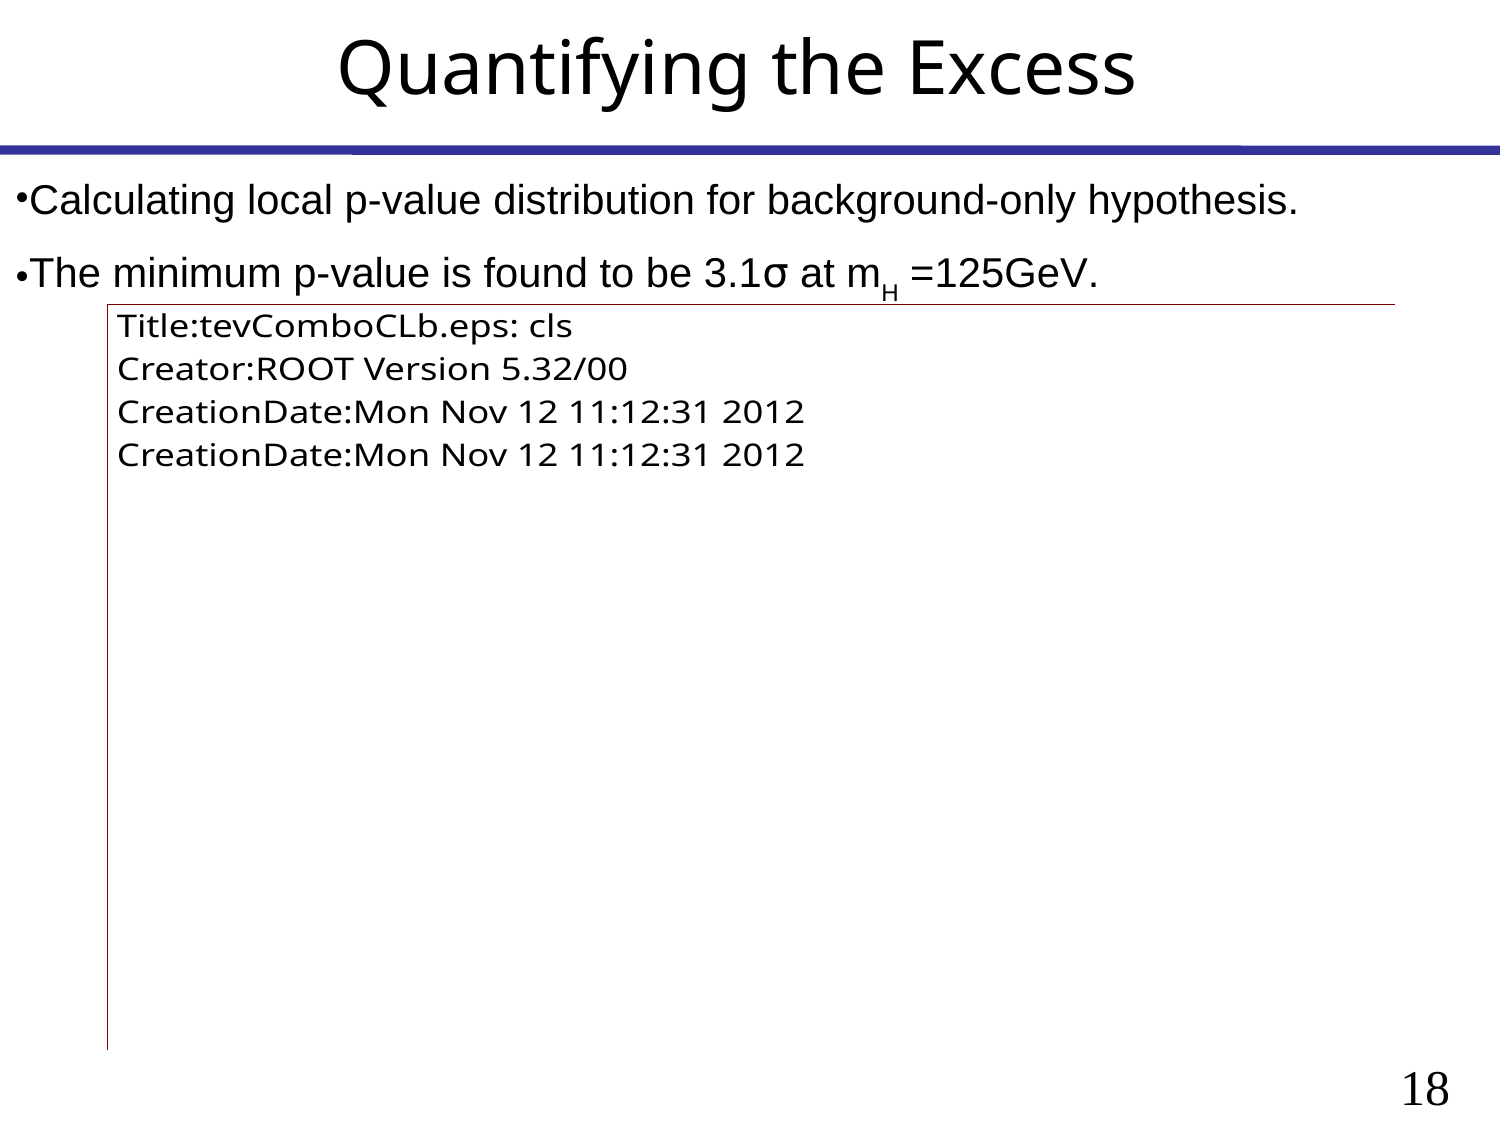

# Quantifying the Excess
Calculating local p-value distribution for background-only hypothesis.
The minimum p-value is found to be 3.1σ at mH =125GeV.
18